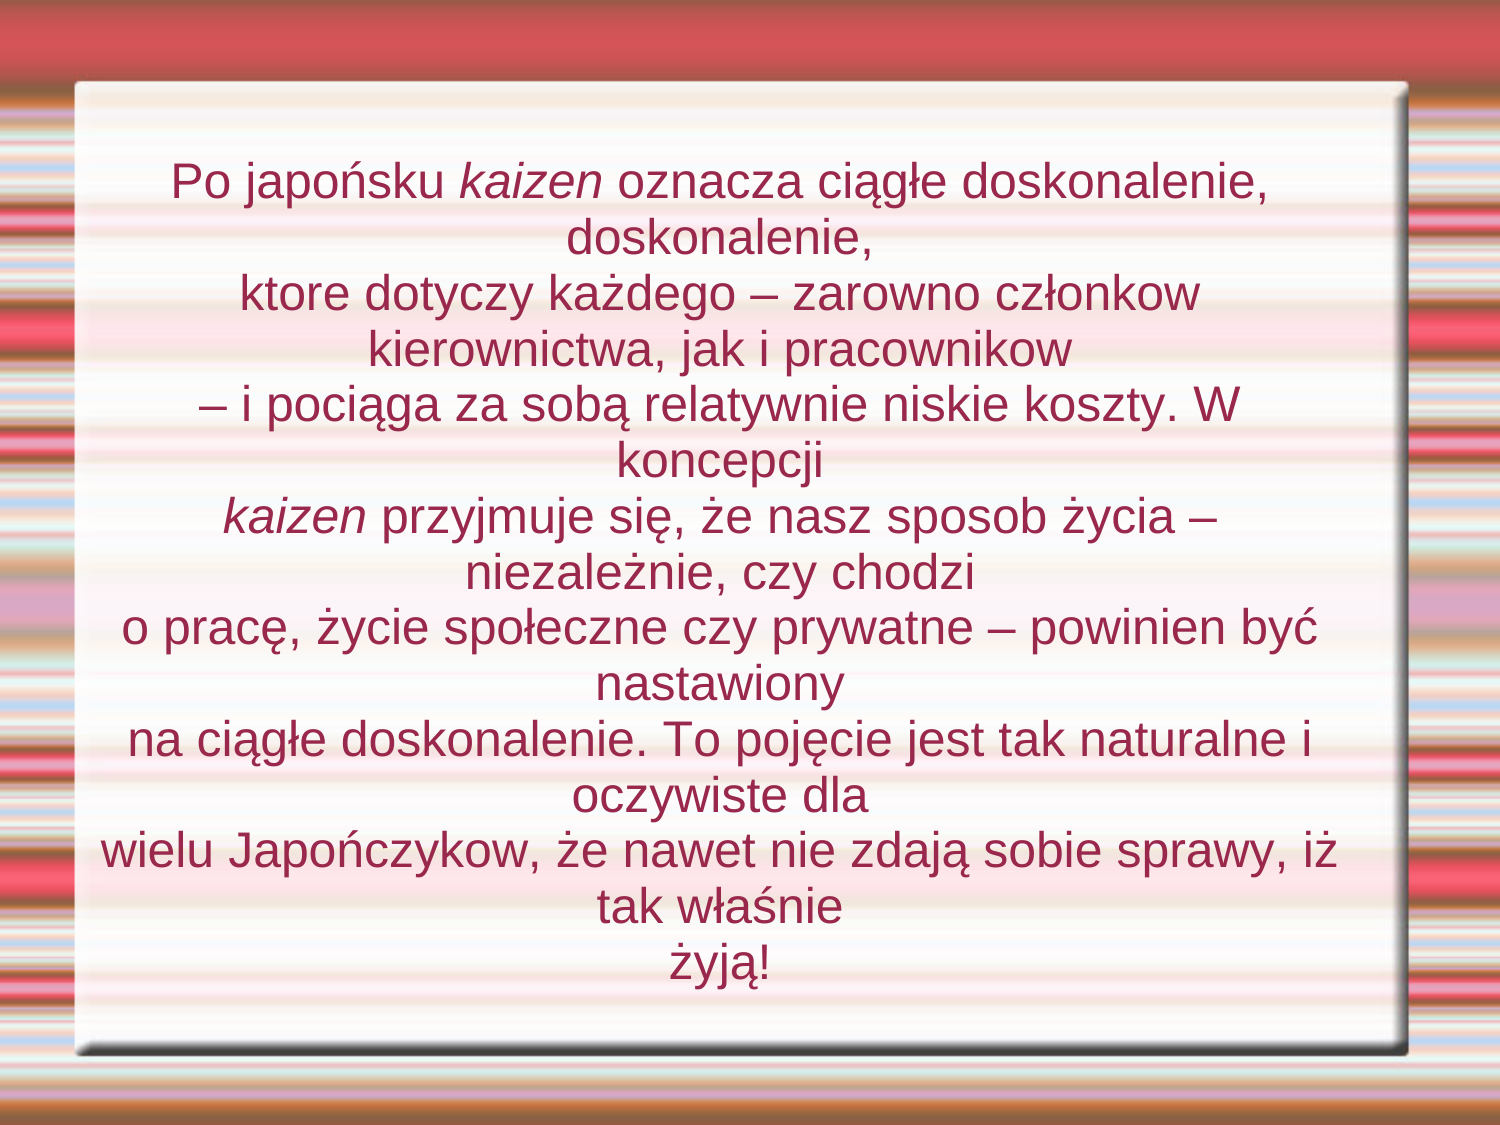

# Po japońsku kaizen oznacza ciągłe doskonalenie, doskonalenie,
ktore dotyczy każdego – zarowno członkow kierownictwa, jak i pracownikow
– i pociąga za sobą relatywnie niskie koszty. W koncepcji
kaizen przyjmuje się, że nasz sposob życia – niezależnie, czy chodzi
o pracę, życie społeczne czy prywatne – powinien być nastawiony
na ciągłe doskonalenie. To pojęcie jest tak naturalne i oczywiste dla
wielu Japończykow, że nawet nie zdają sobie sprawy, iż tak właśnie
żyją!